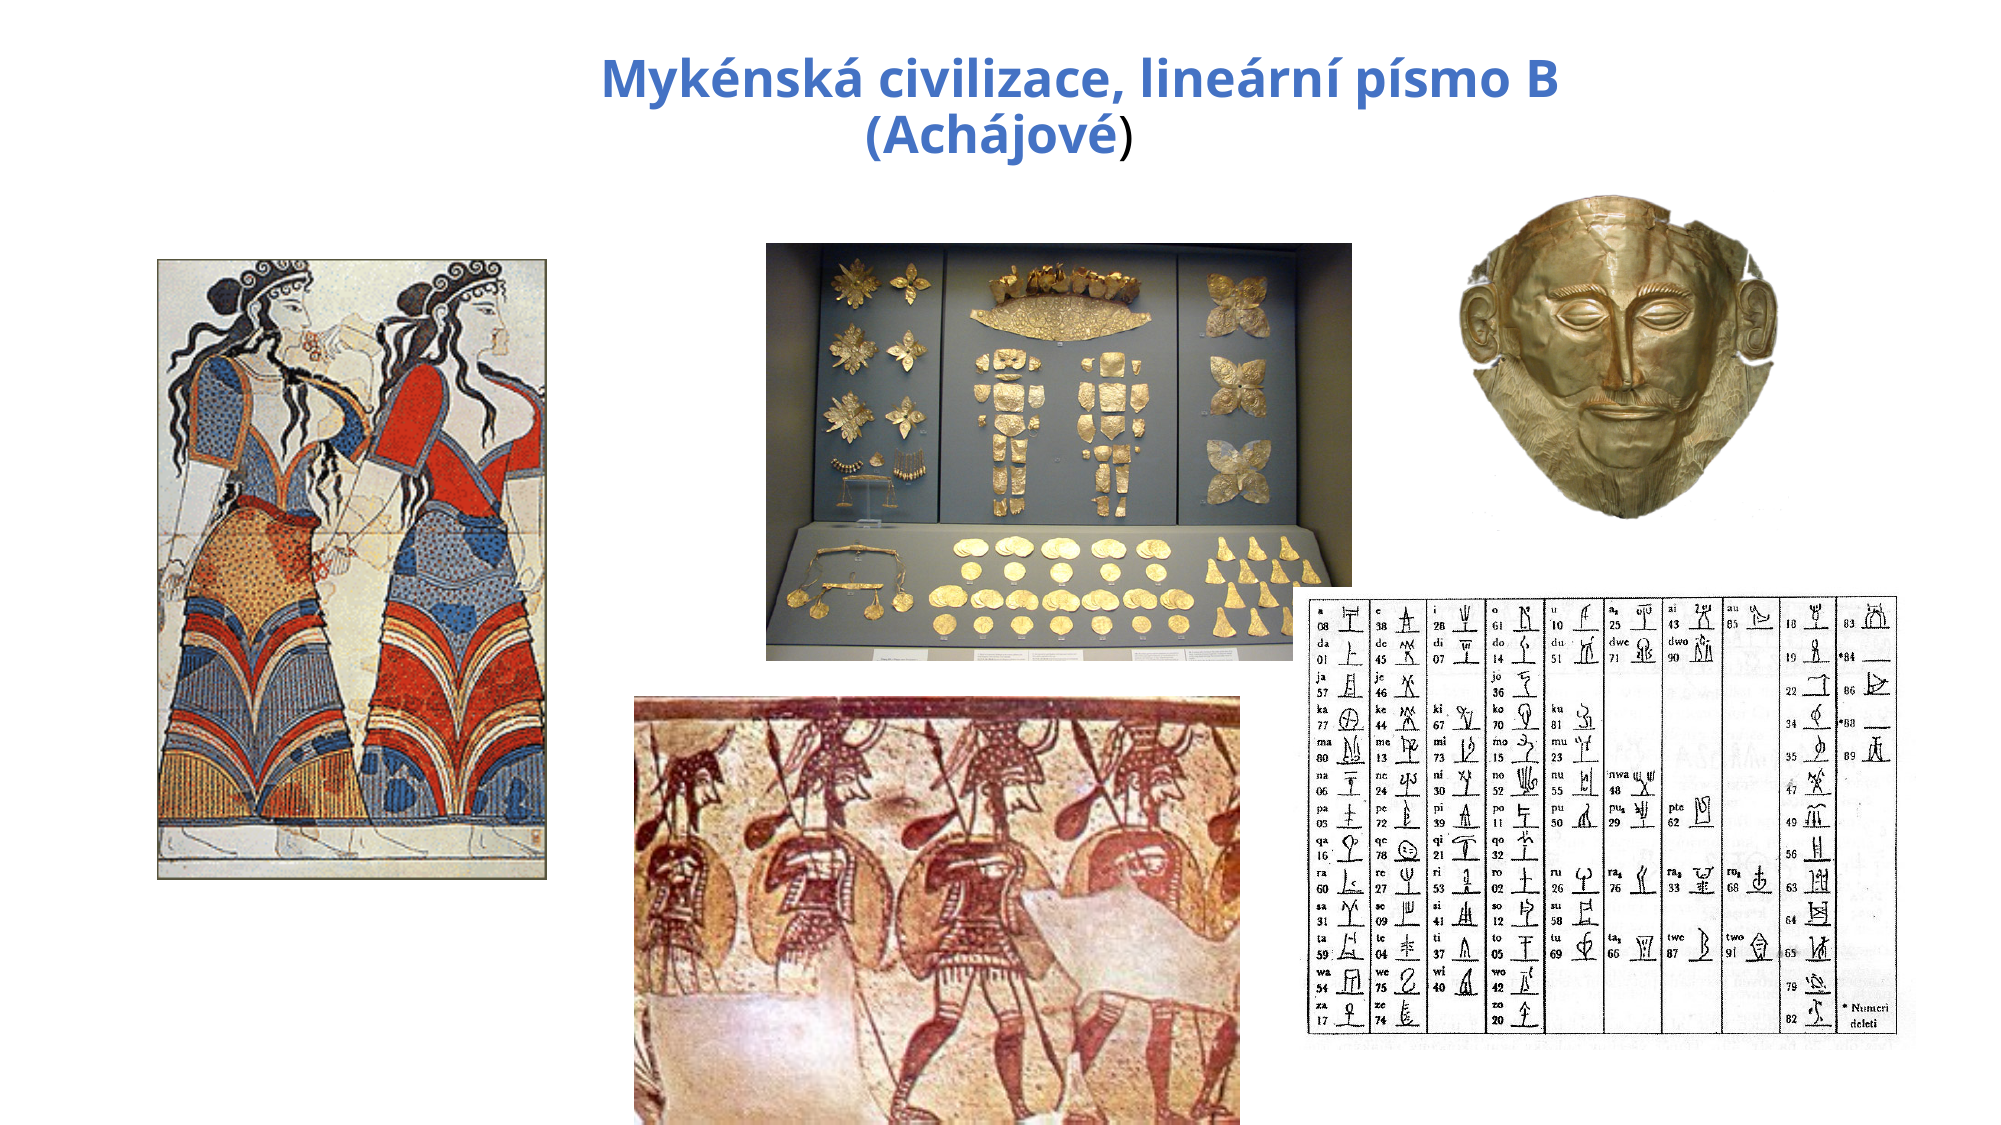

# Mykénská civilizace, lineární písmo B (Achájové)